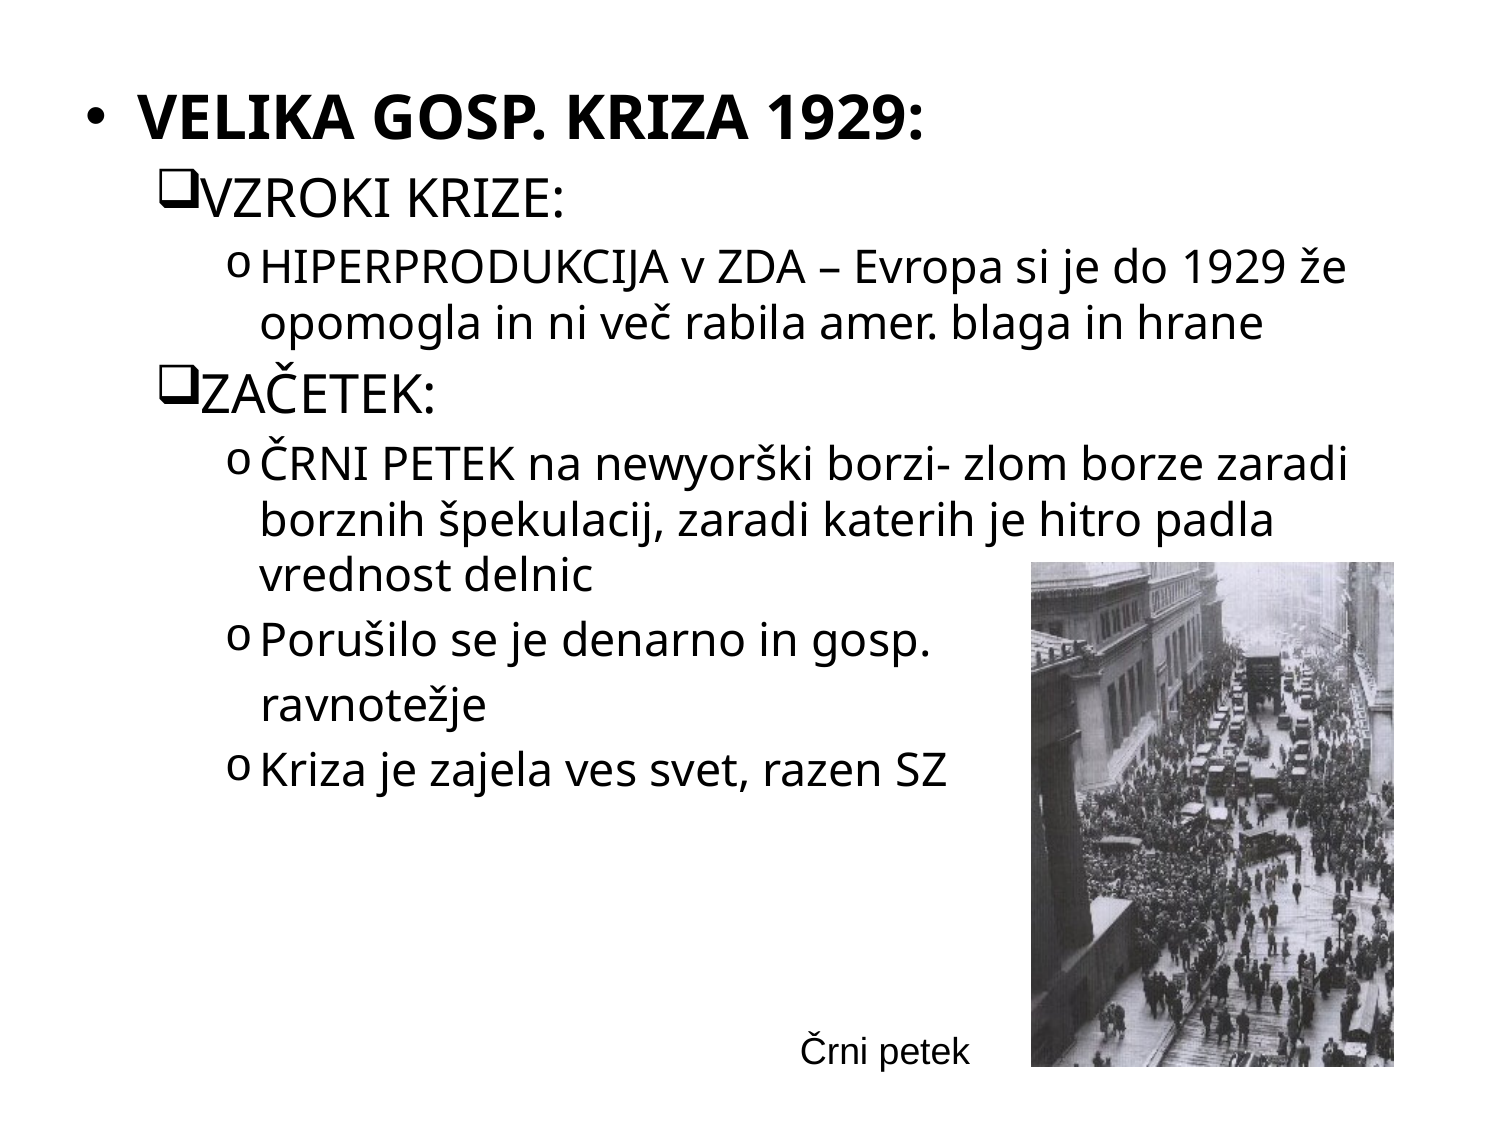

# VELIKA GOSP. KRIZA 1929:
VZROKI KRIZE:
HIPERPRODUKCIJA v ZDA – Evropa si je do 1929 že opomogla in ni več rabila amer. blaga in hrane
ZAČETEK:
ČRNI PETEK na newyorški borzi- zlom borze zaradi borznih špekulacij, zaradi katerih je hitro padla vrednost delnic
Porušilo se je denarno in gosp.
 ravnotežje
Kriza je zajela ves svet, razen SZ
Črni petek